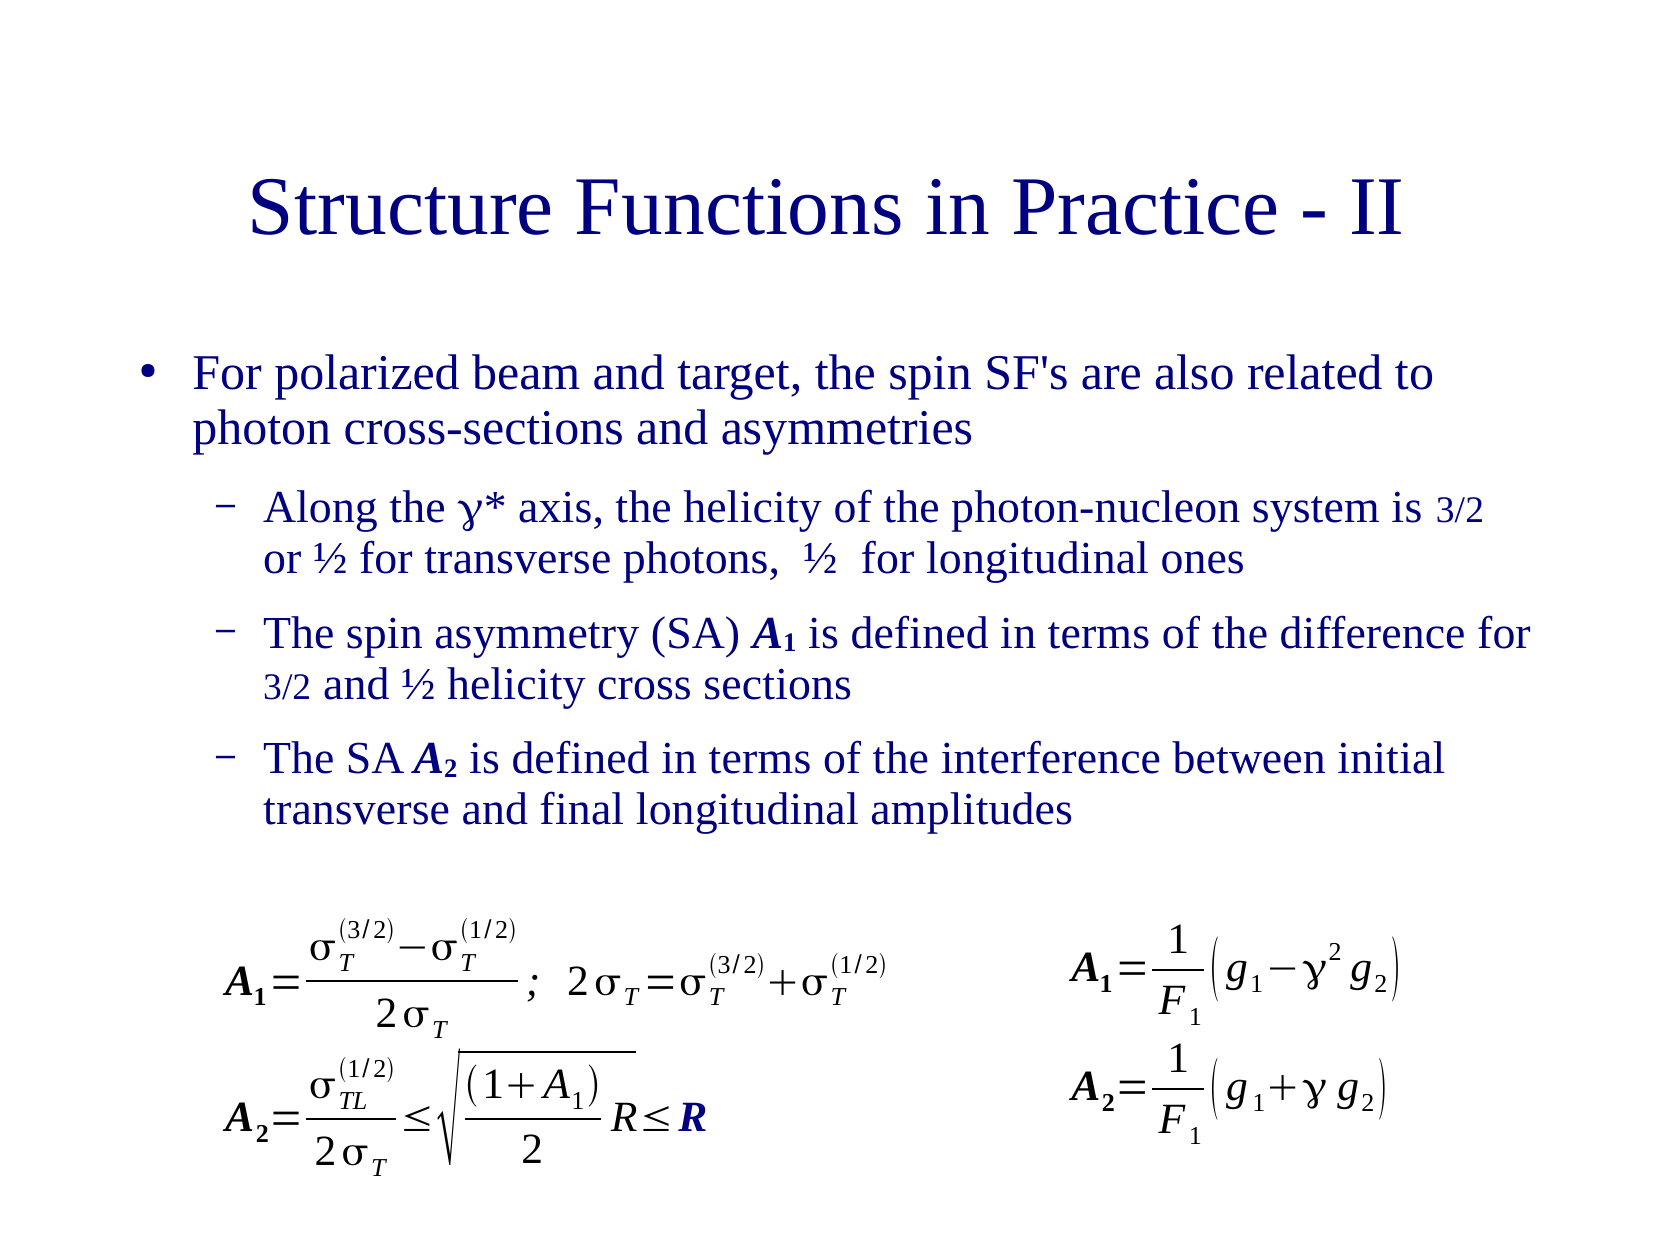

# Structure Functions in Practice - II
For polarized beam and target, the spin SF's are also related to photon cross-sections and asymmetries
Along the * axis, the helicity of the photon-nucleon system is 3/2 or ½ for transverse photons, ½ for longitudinal ones
The spin asymmetry (SA) A1 is defined in terms of the difference for 3/2 and ½ helicity cross sections
The SA A2 is defined in terms of the interference between initial transverse and final longitudinal amplitudes